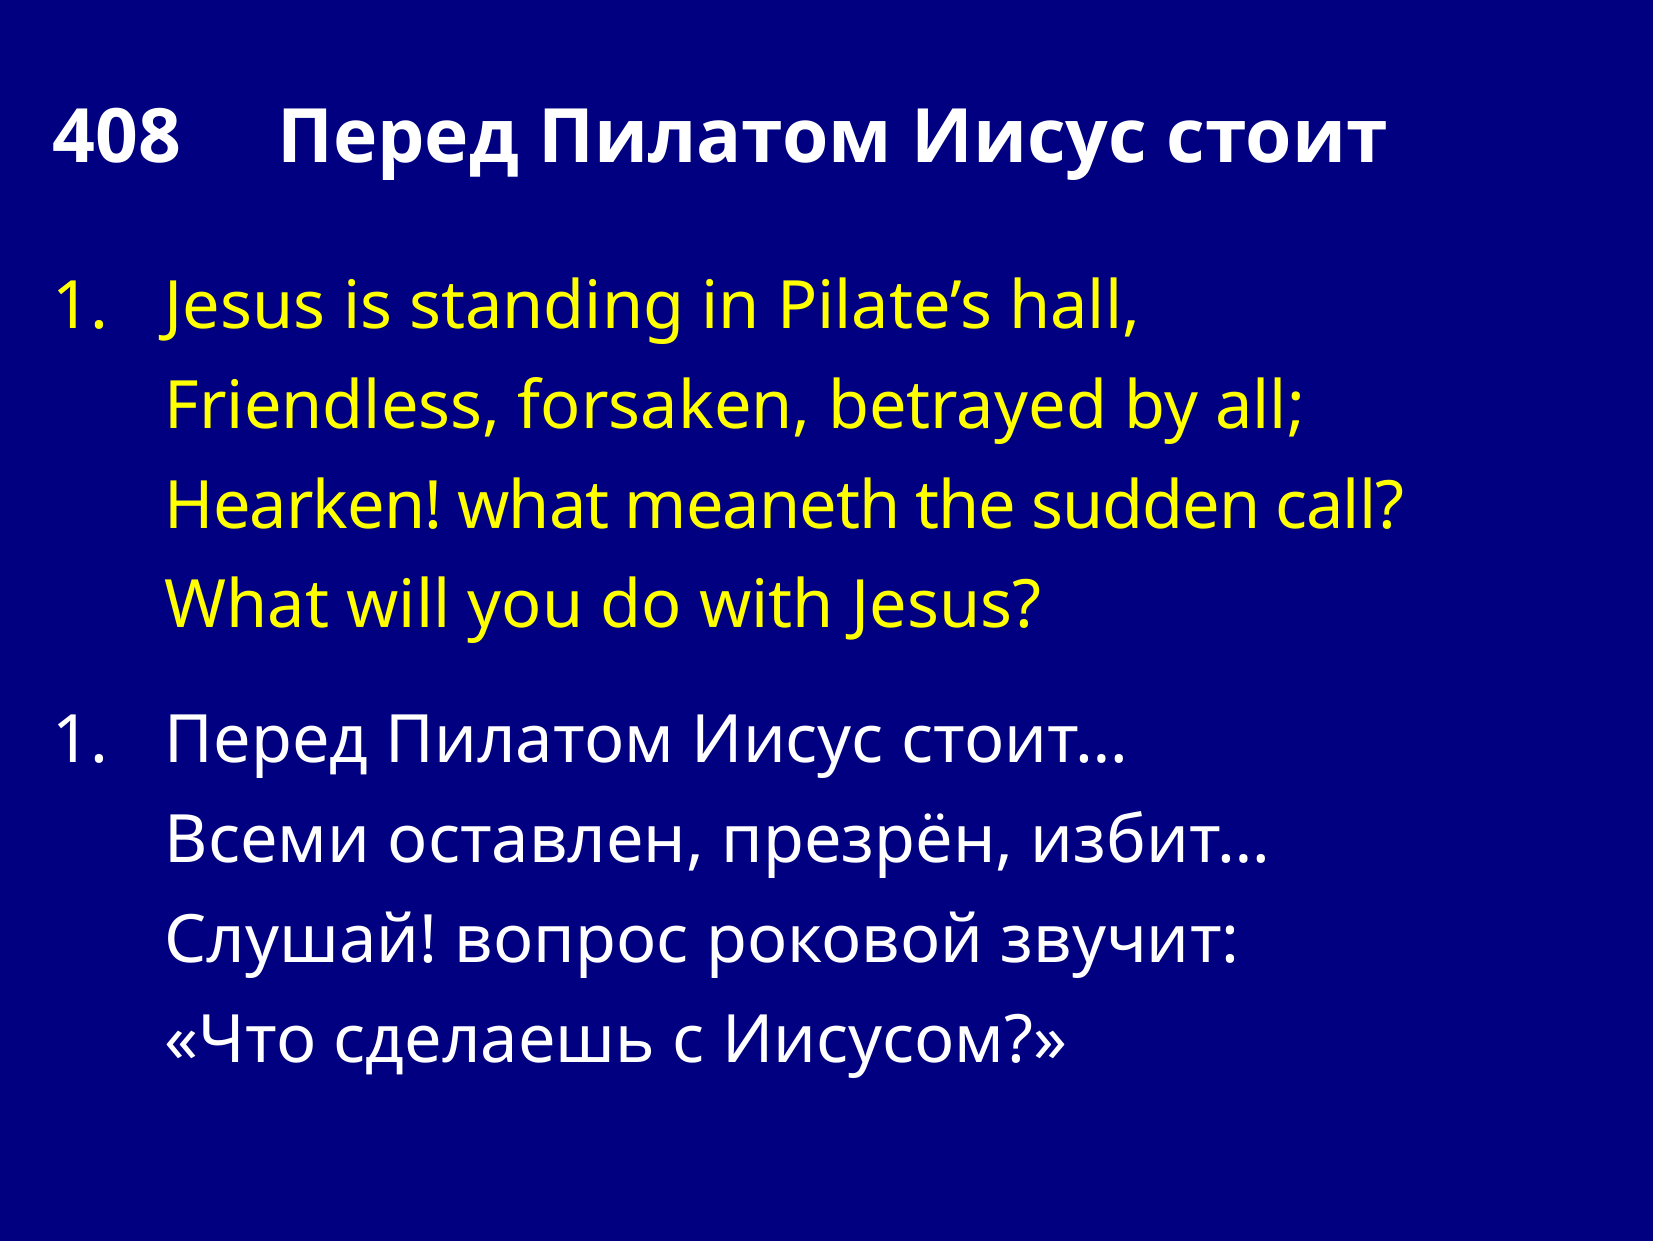

408	Перед Пилатом Иисус стоит
1.	Jesus is standing in Pilate’s hall,
	Friendless, forsaken, betrayed by all;
	Hearken! what meaneth the sudden call?
	What will you do with Jesus?
1.	Перед Пилатом Иисус стоит…
	Всеми оставлен, презрён, избит…
	Слушай! вопрос роковой звучит:
	«Что сделаешь с Иисусом?»